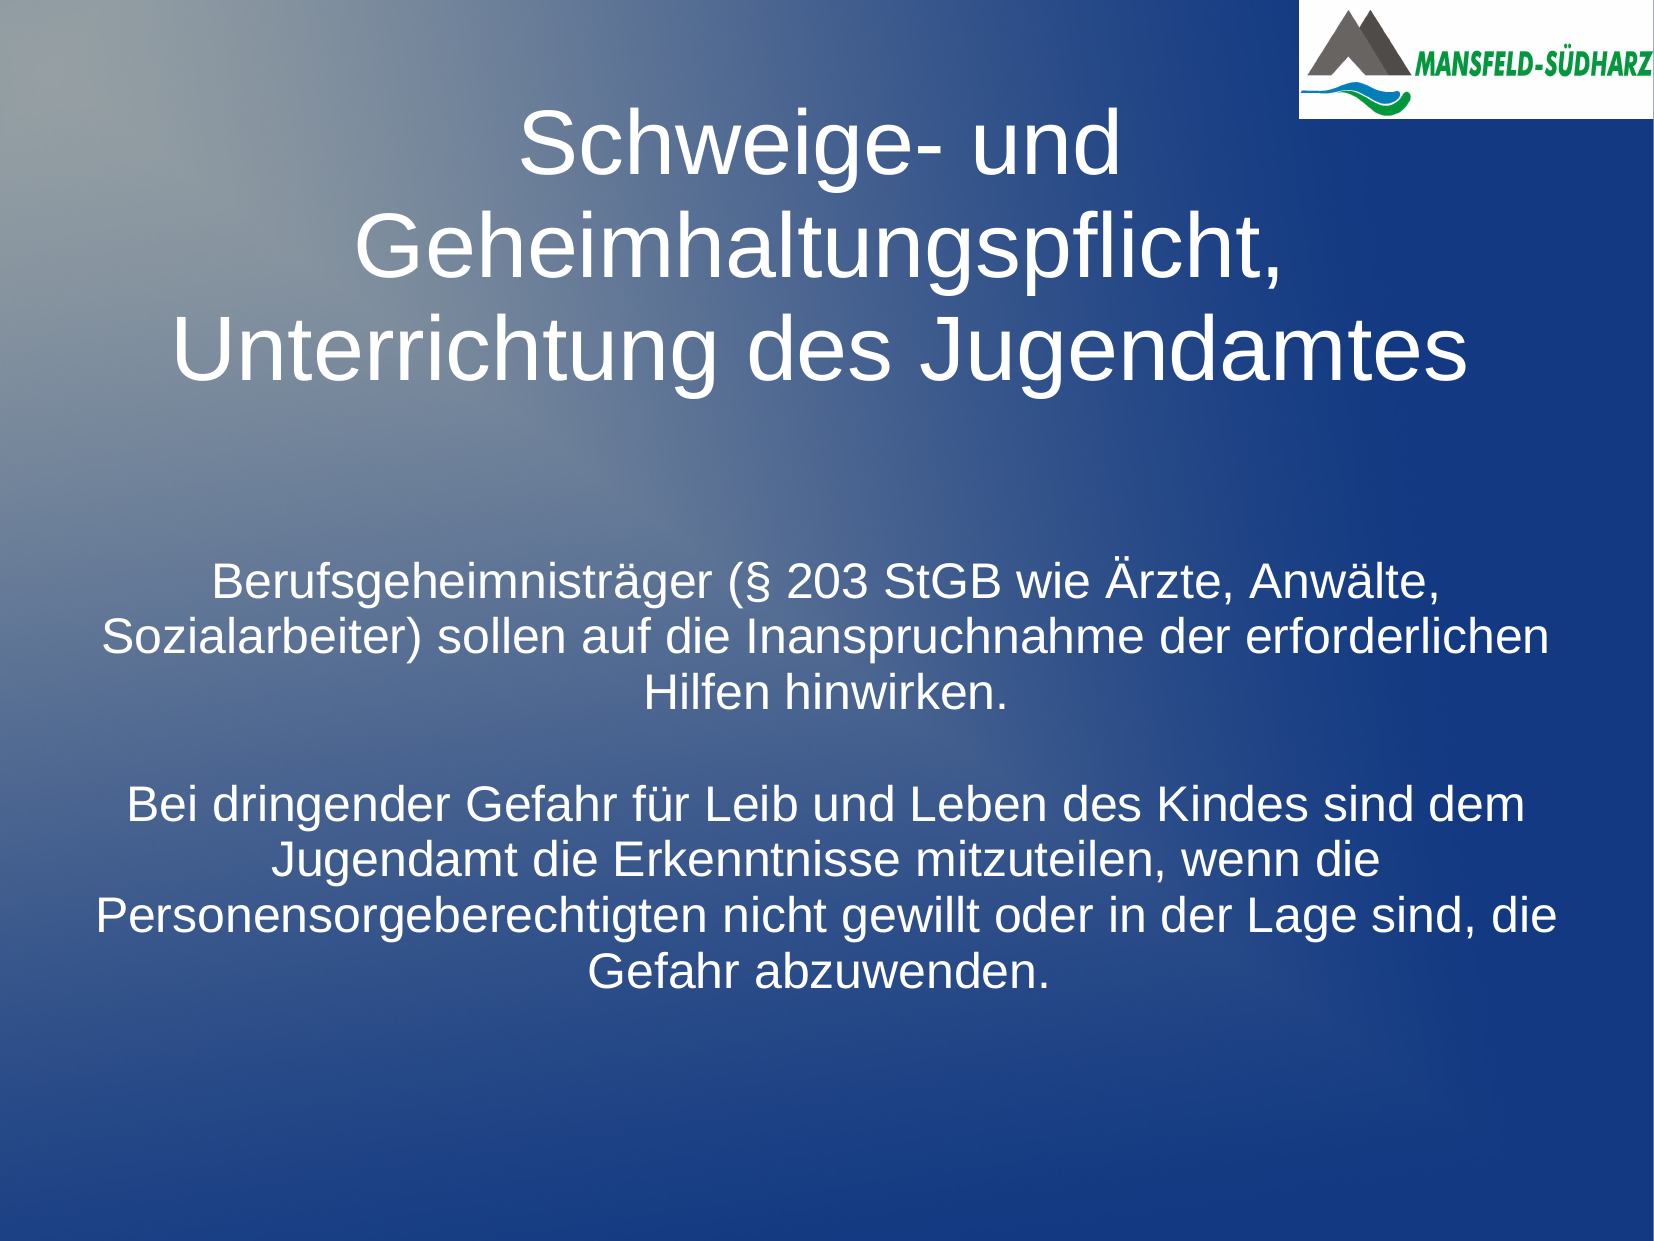

Schweige- und Geheimhaltungspflicht, Unterrichtung des Jugendamtes
# Berufsgeheimnisträger (§ 203 StGB wie Ärzte, Anwälte, Sozialarbeiter) sollen auf die Inanspruchnahme der erforderlichen Hilfen hinwirken.
Bei dringender Gefahr für Leib und Leben des Kindes sind dem Jugendamt die Erkenntnisse mitzuteilen, wenn die Personensorgeberechtigten nicht gewillt oder in der Lage sind, die Gefahr abzuwenden.